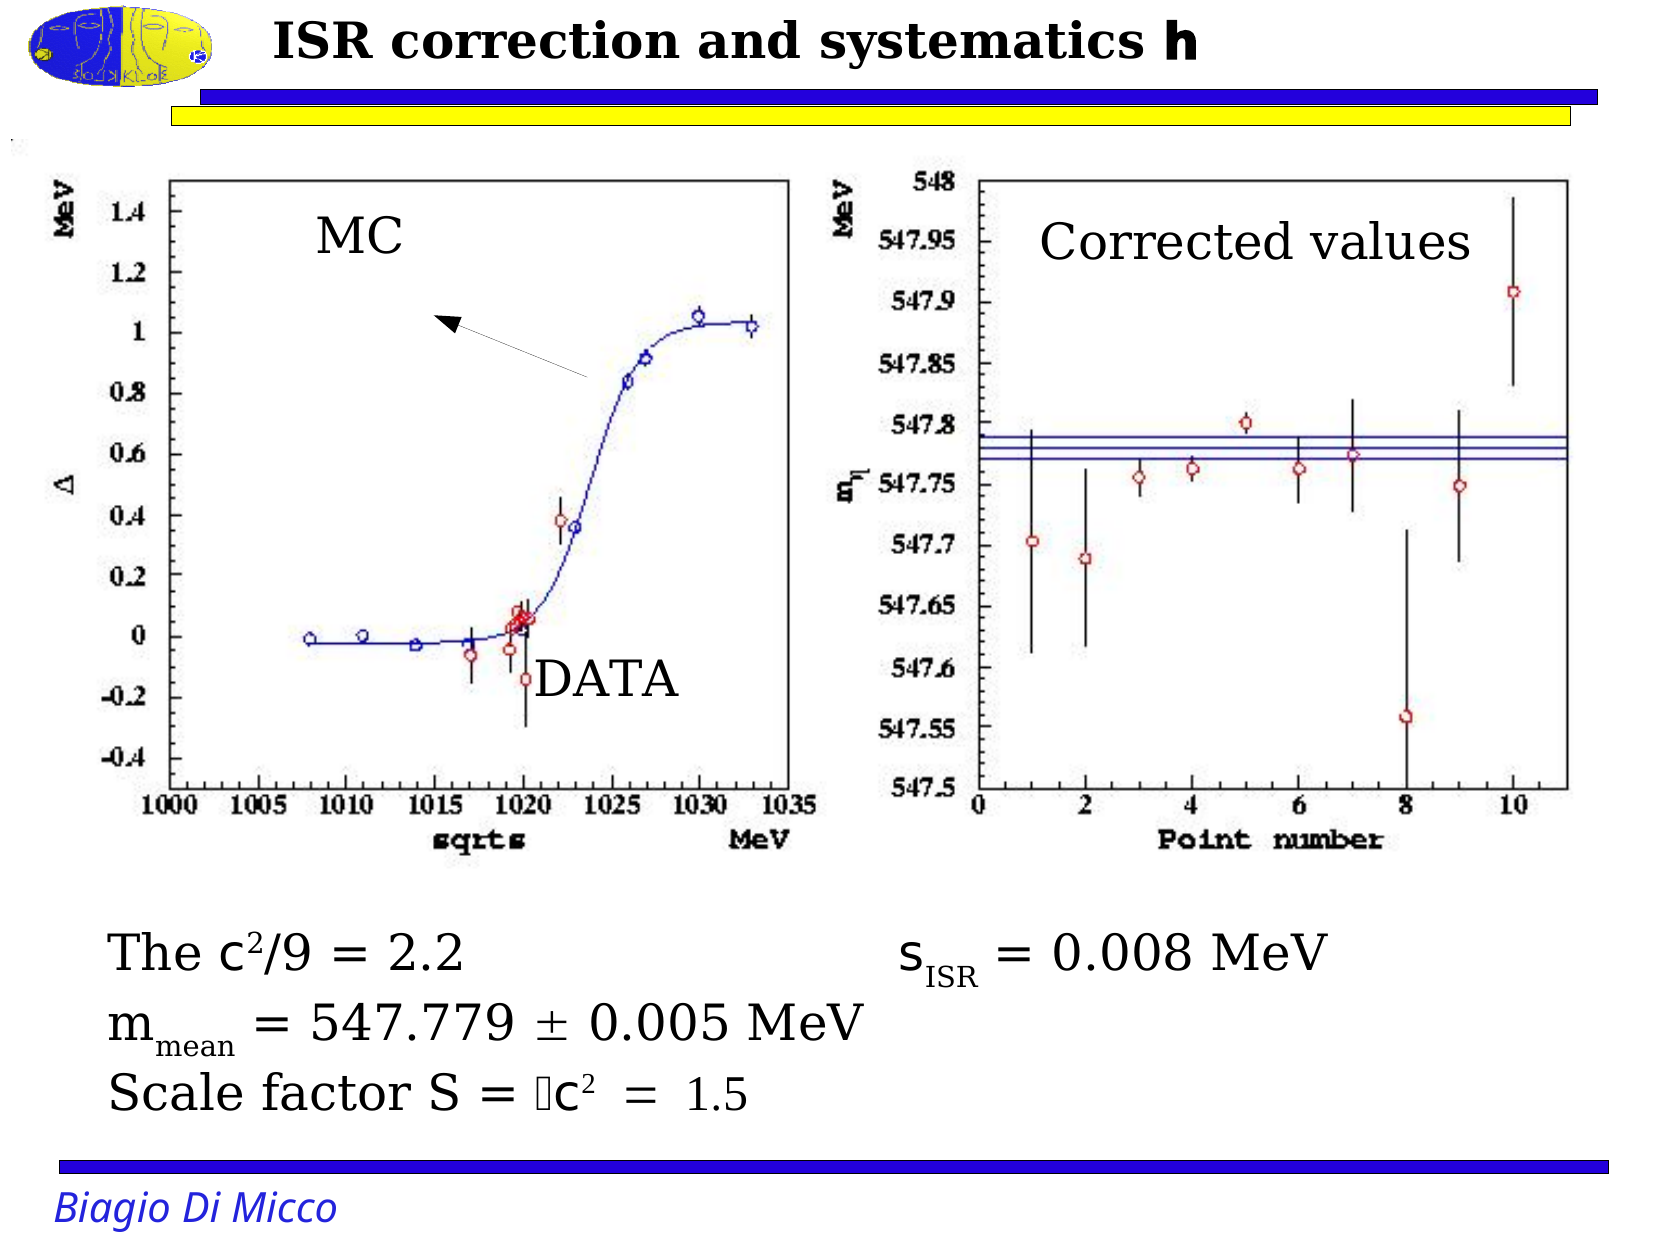

ISR correction and systematics h
MC
Corrected values
DATA
The c2/9 = 2.2 sISR = 0.008 MeV
mmean = 547.779  0.005 MeV
Scale factor S = c2 = 1.5